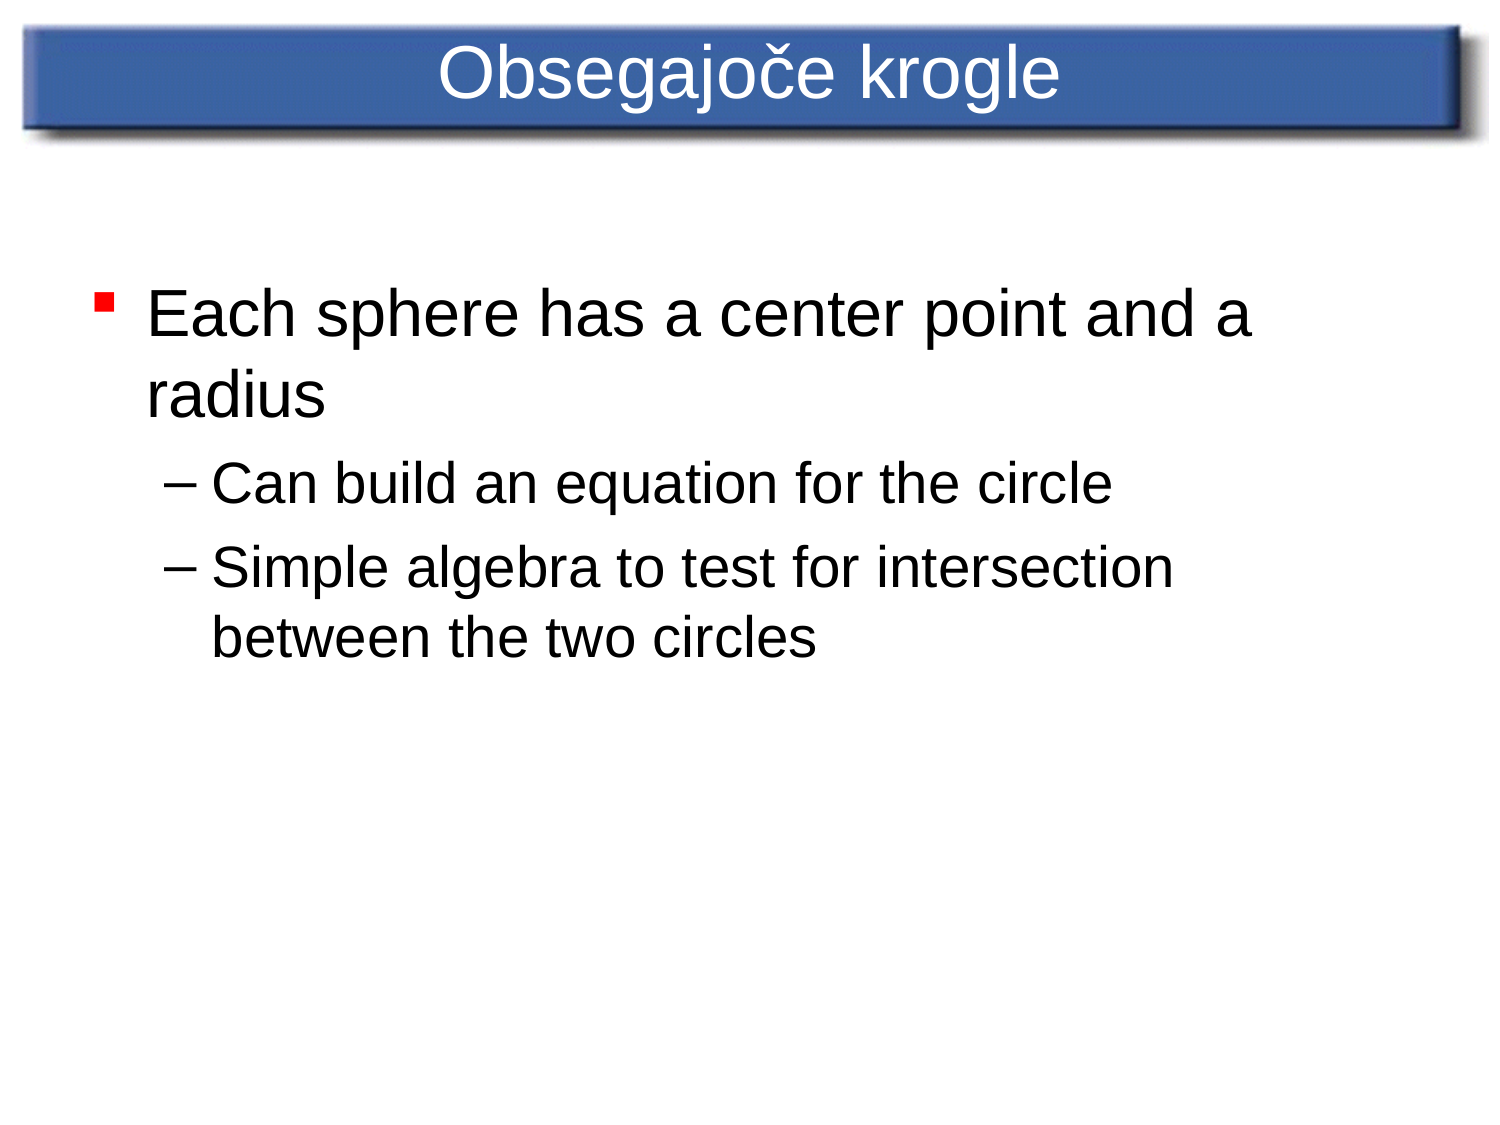

# Obsegajoče krogle
Each sphere has a center point and a radius
Can build an equation for the circle
Simple algebra to test for intersection between the two circles